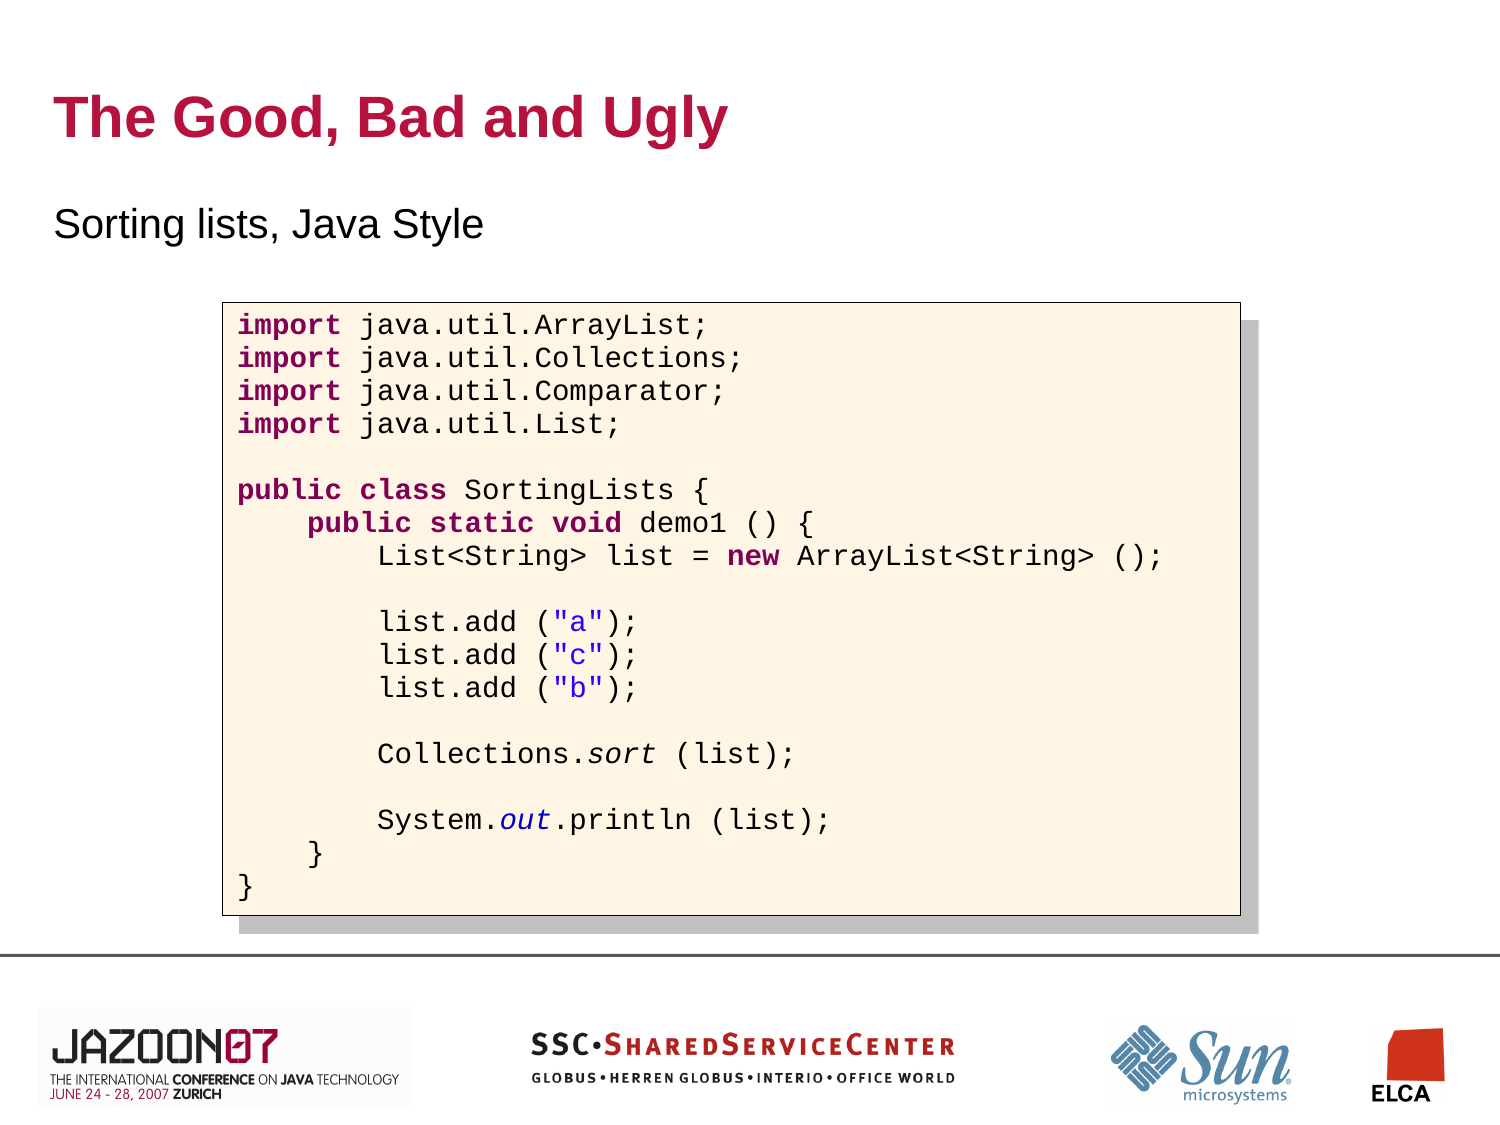

# The Good, Bad and Ugly
Sorting lists, Java Style
import java.util.ArrayList;
import java.util.Collections;
import java.util.Comparator;
import java.util.List;
public class SortingLists {
 public static void demo1 () {
 List<String> list = new ArrayList<String> ();
 list.add ("a");
 list.add ("c");
 list.add ("b");
 Collections.sort (list);
 System.out.println (list);
 }
}